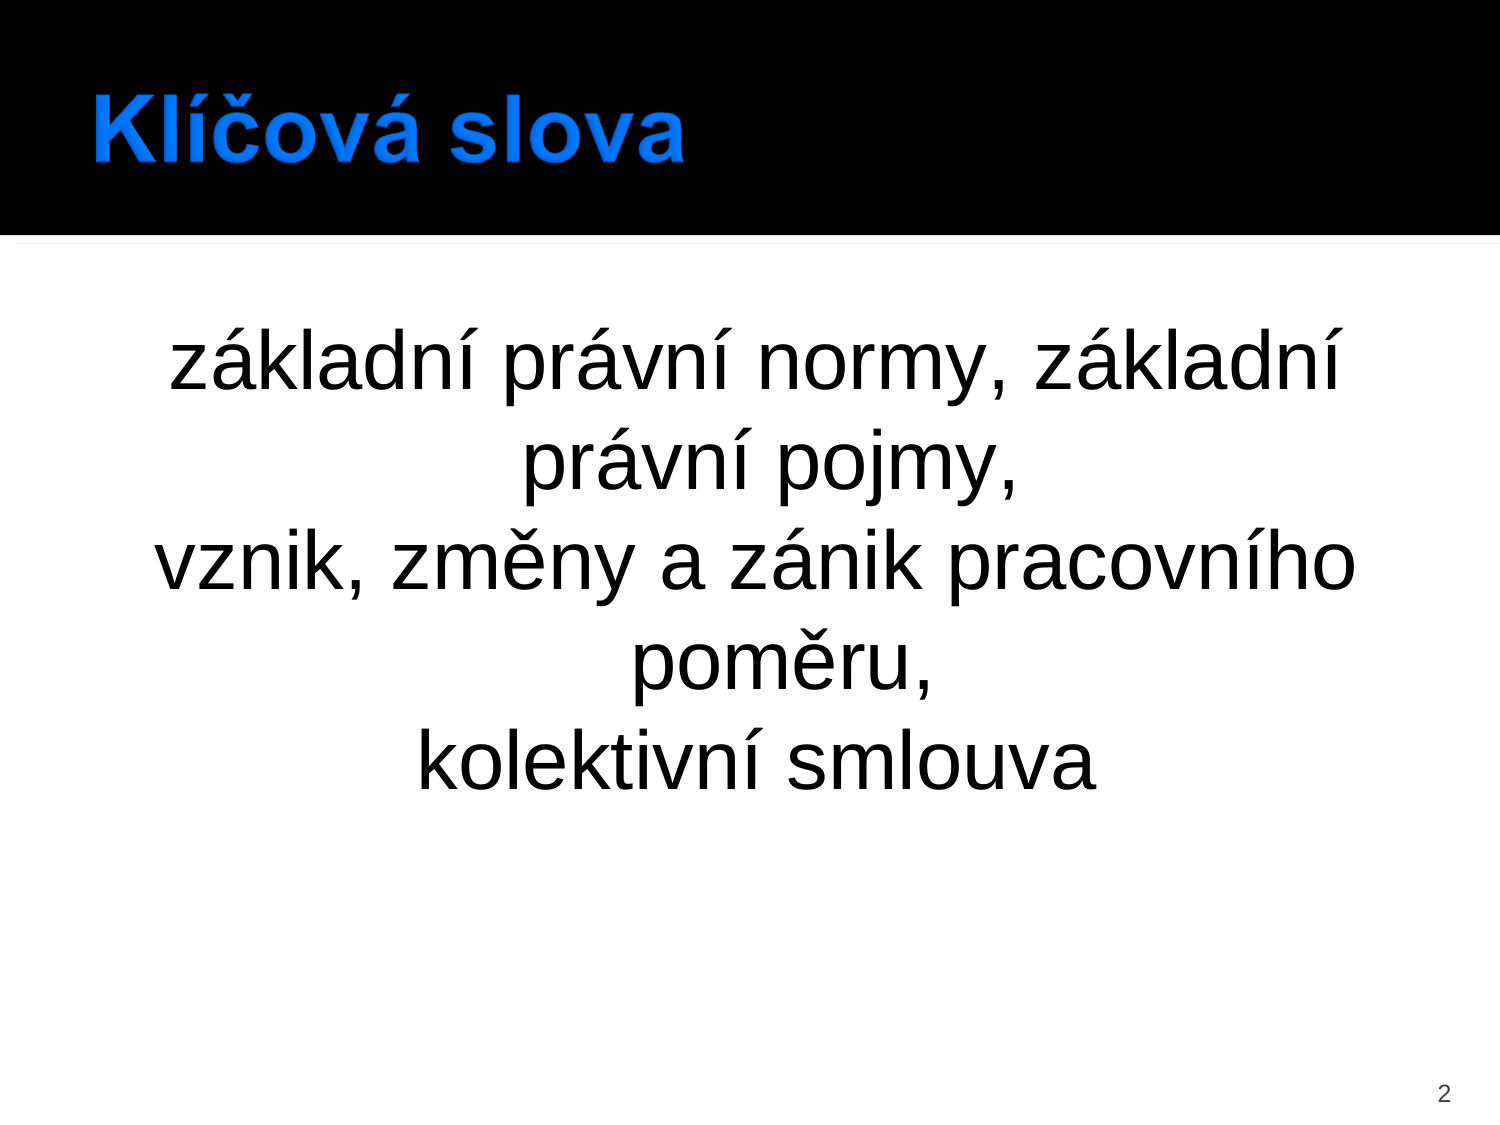

# základní právní normy, základní právní pojmy,
vznik, změny a zánik pracovního poměru,
kolektivní smlouva